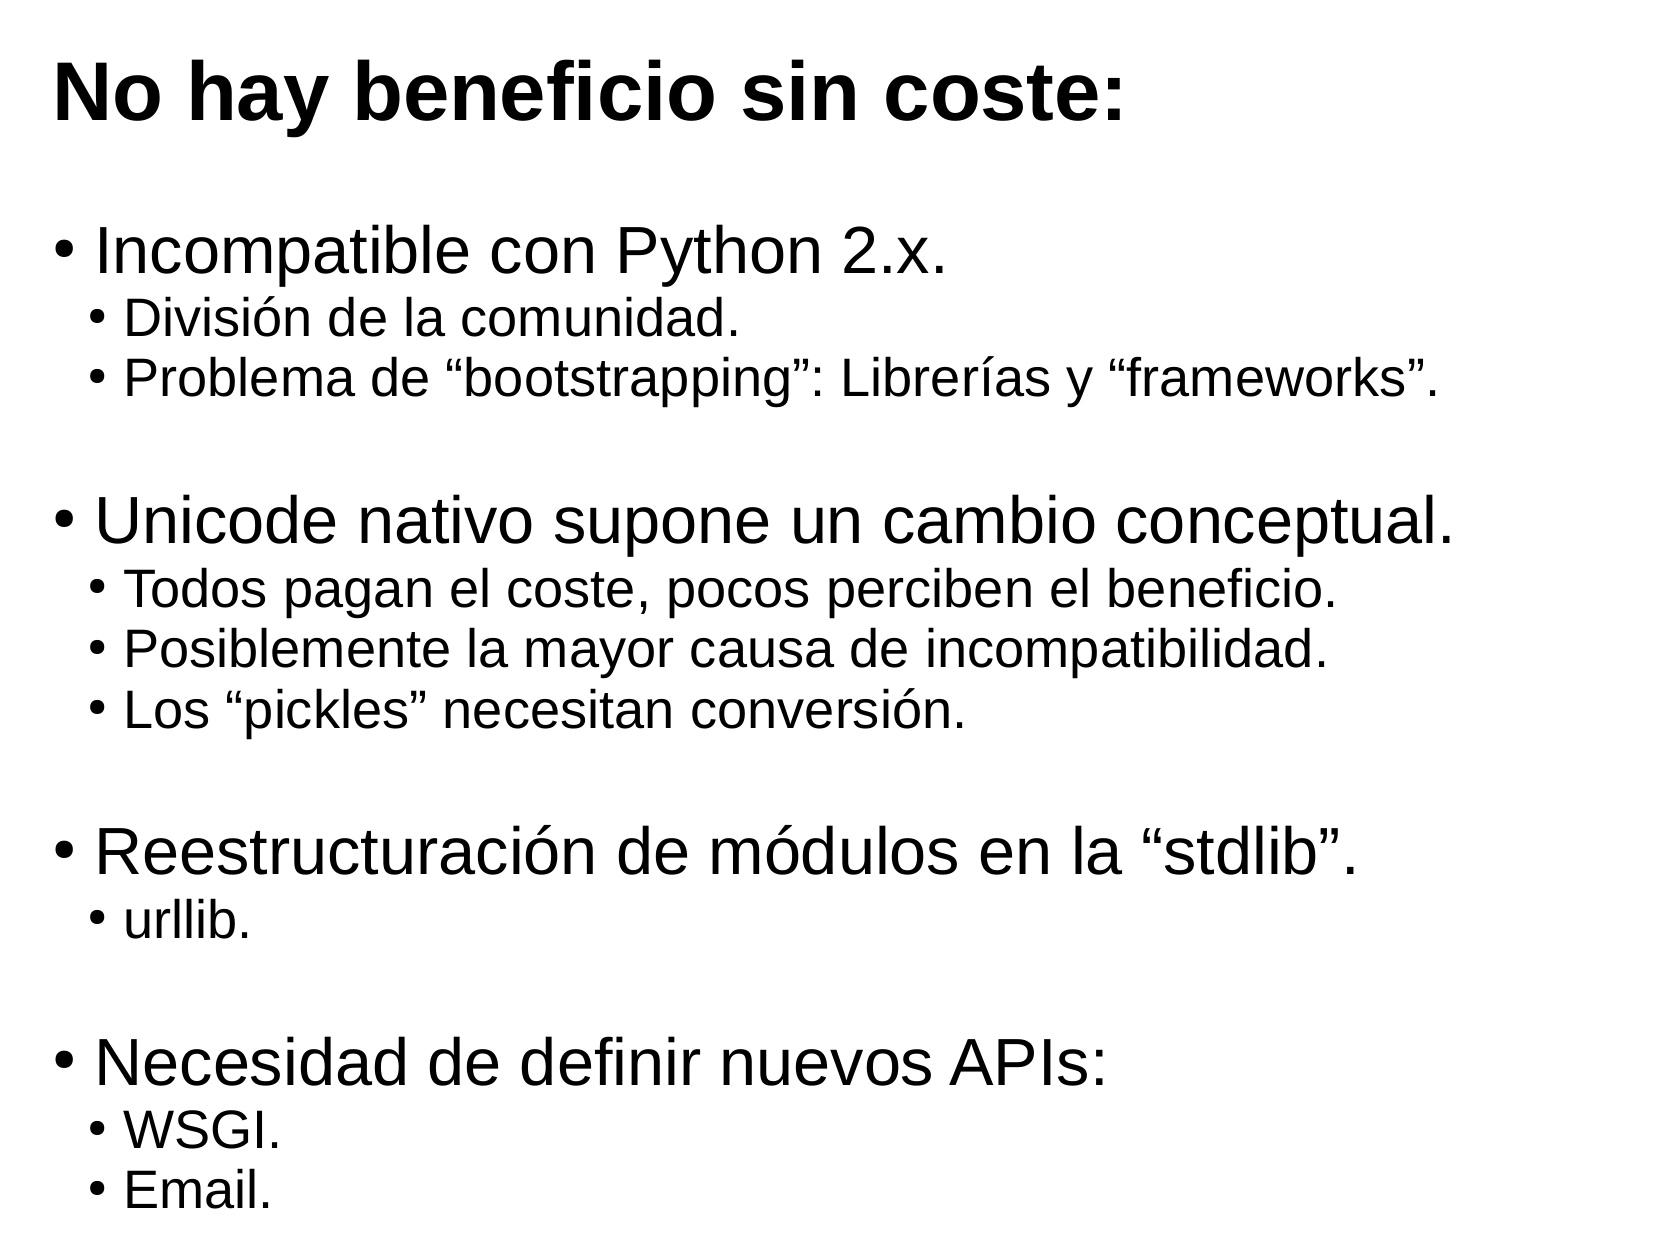

No hay beneficio sin coste:
 Incompatible con Python 2.x.
División de la comunidad.
Problema de “bootstrapping”: Librerías y “frameworks”.
 Unicode nativo supone un cambio conceptual.
Todos pagan el coste, pocos perciben el beneficio.
Posiblemente la mayor causa de incompatibilidad.
Los “pickles” necesitan conversión.
 Reestructuración de módulos en la “stdlib”.
urllib.
 Necesidad de definir nuevos APIs:
WSGI.
Email.